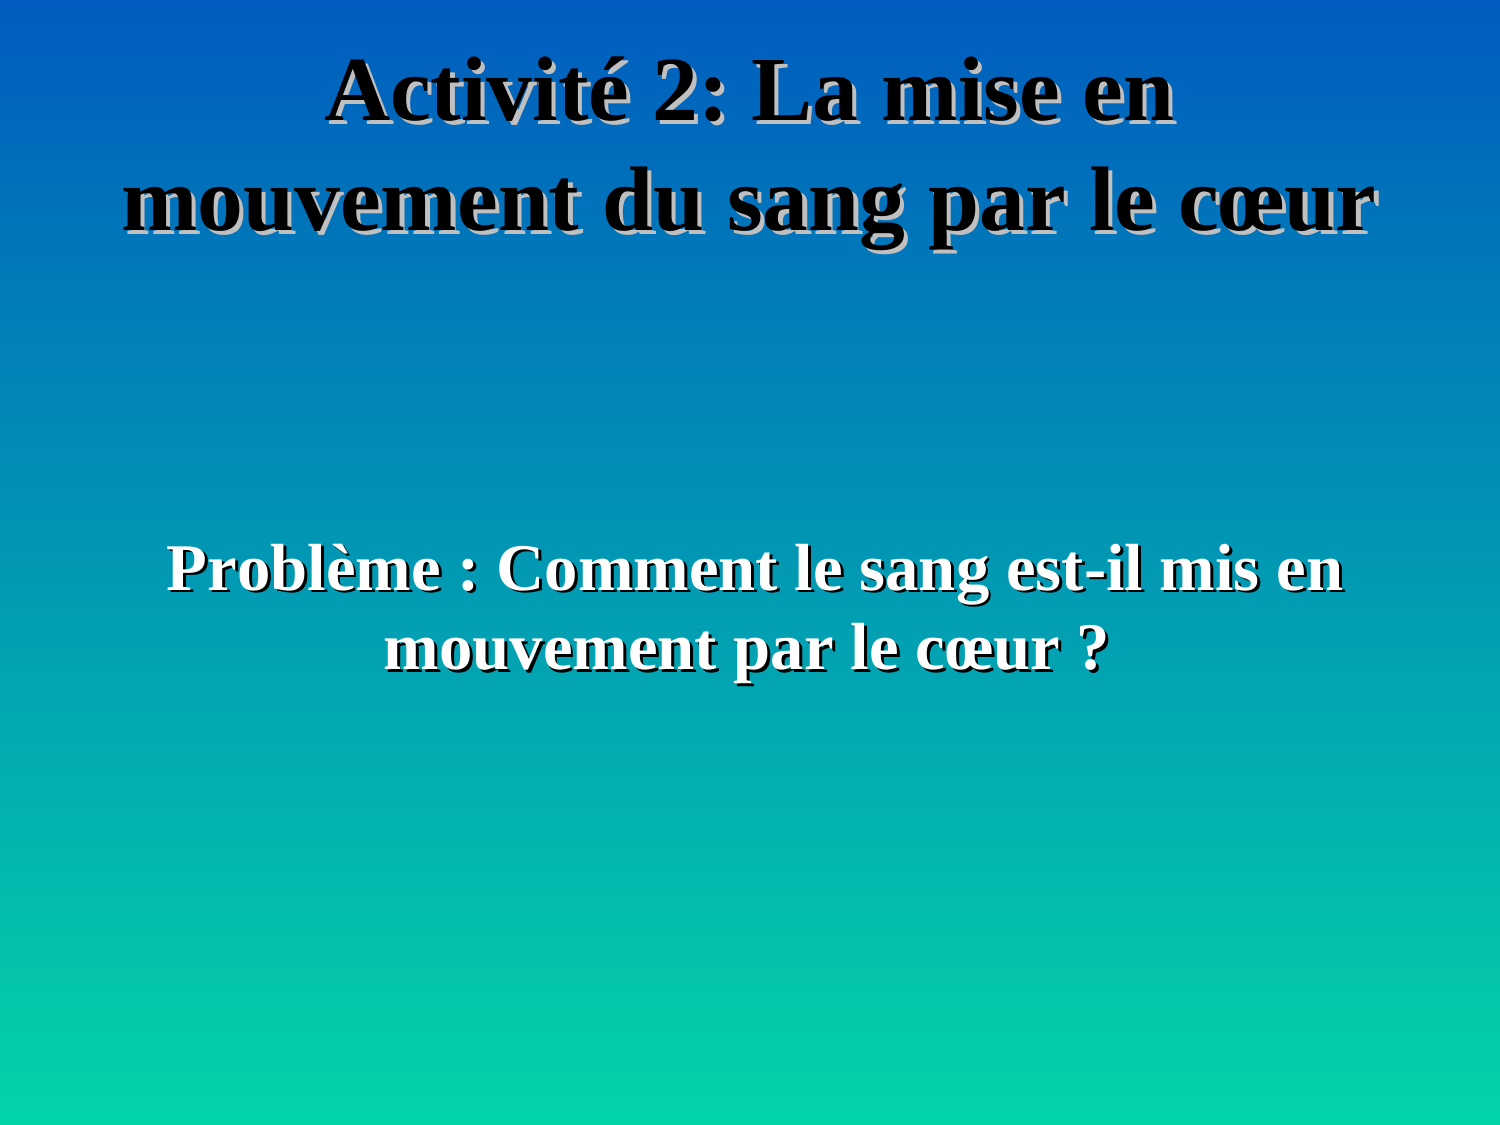

Activité 2: La mise en mouvement du sang par le cœur
Problème : Comment le sang est-il mis en mouvement par le cœur ?